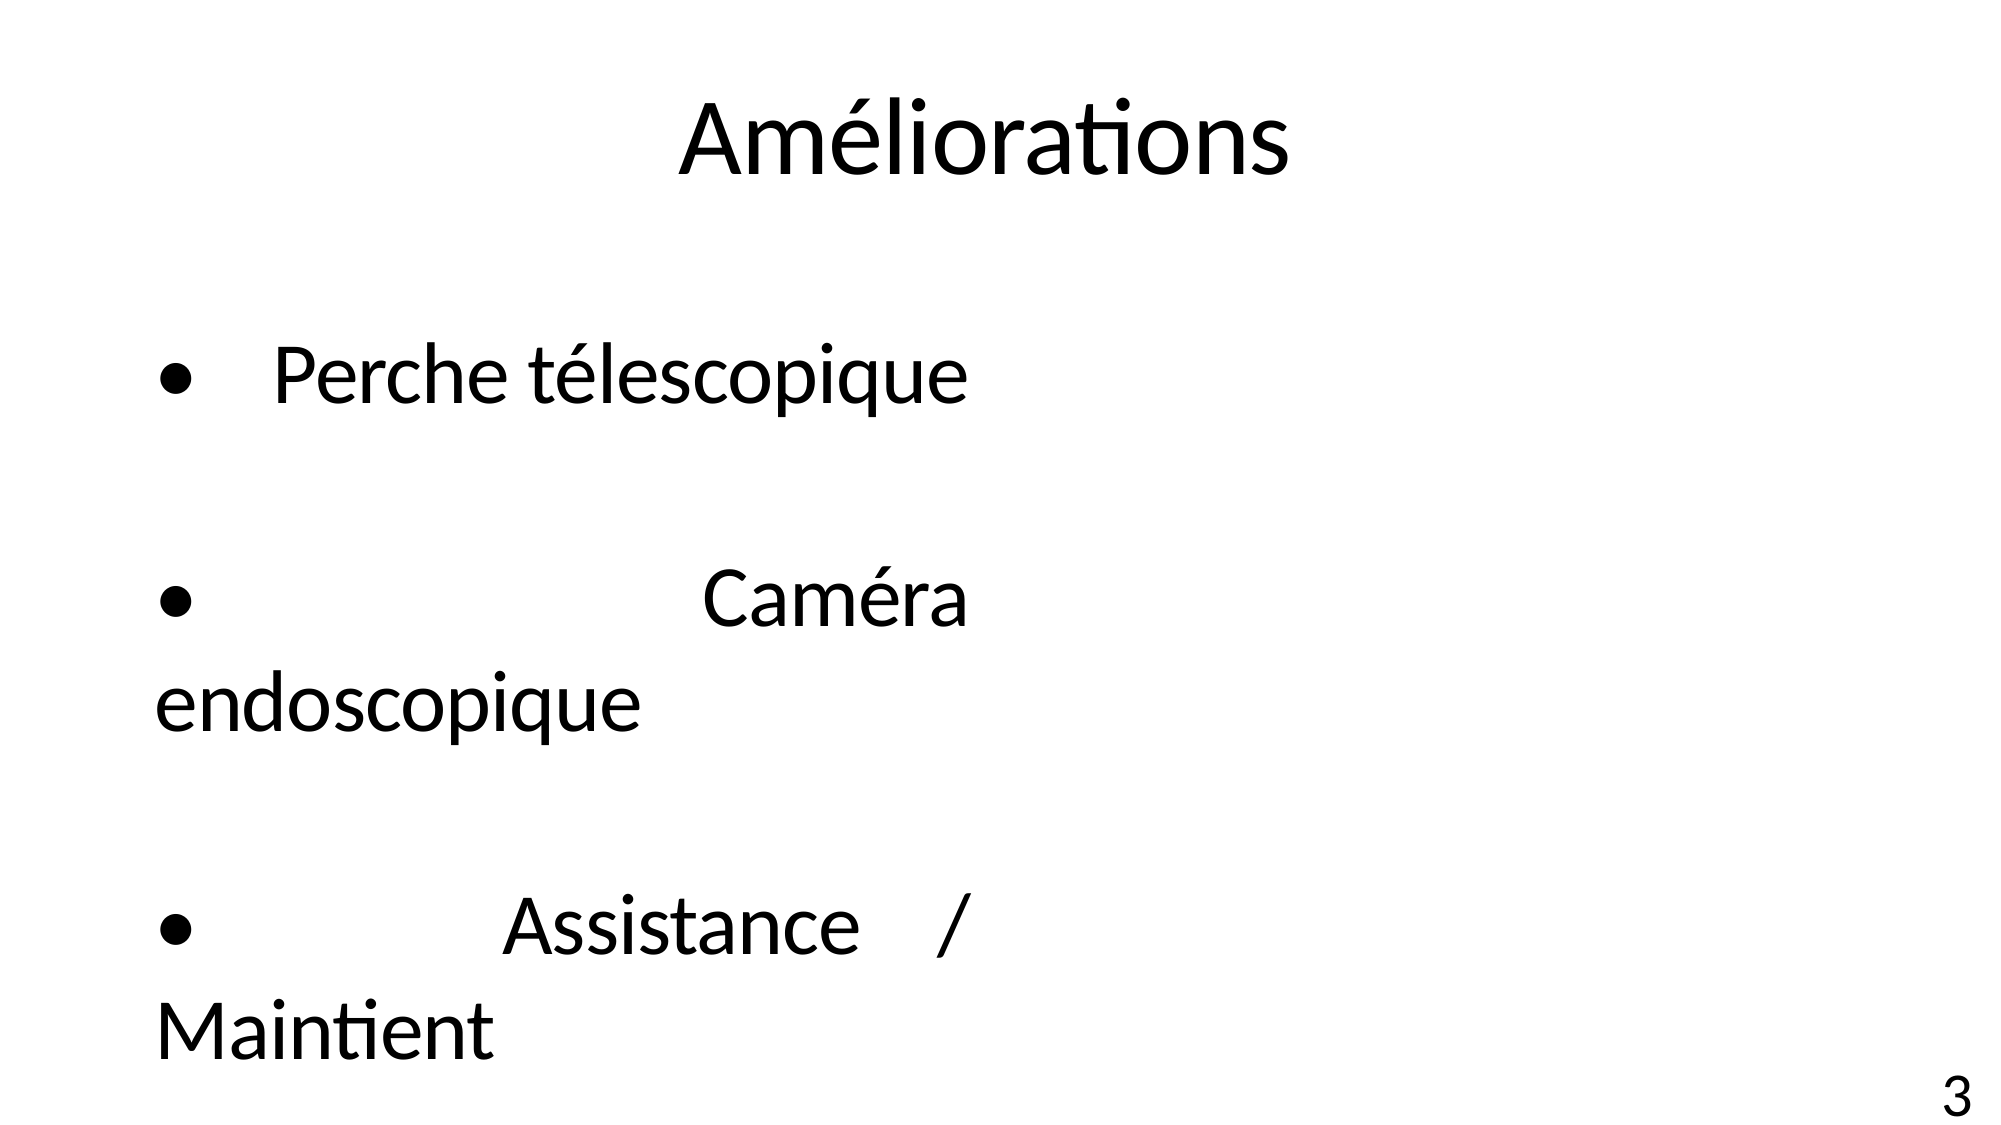

Améliorations
• Perche télescopique
• Caméra endoscopique
• Assistance / Maintient
3